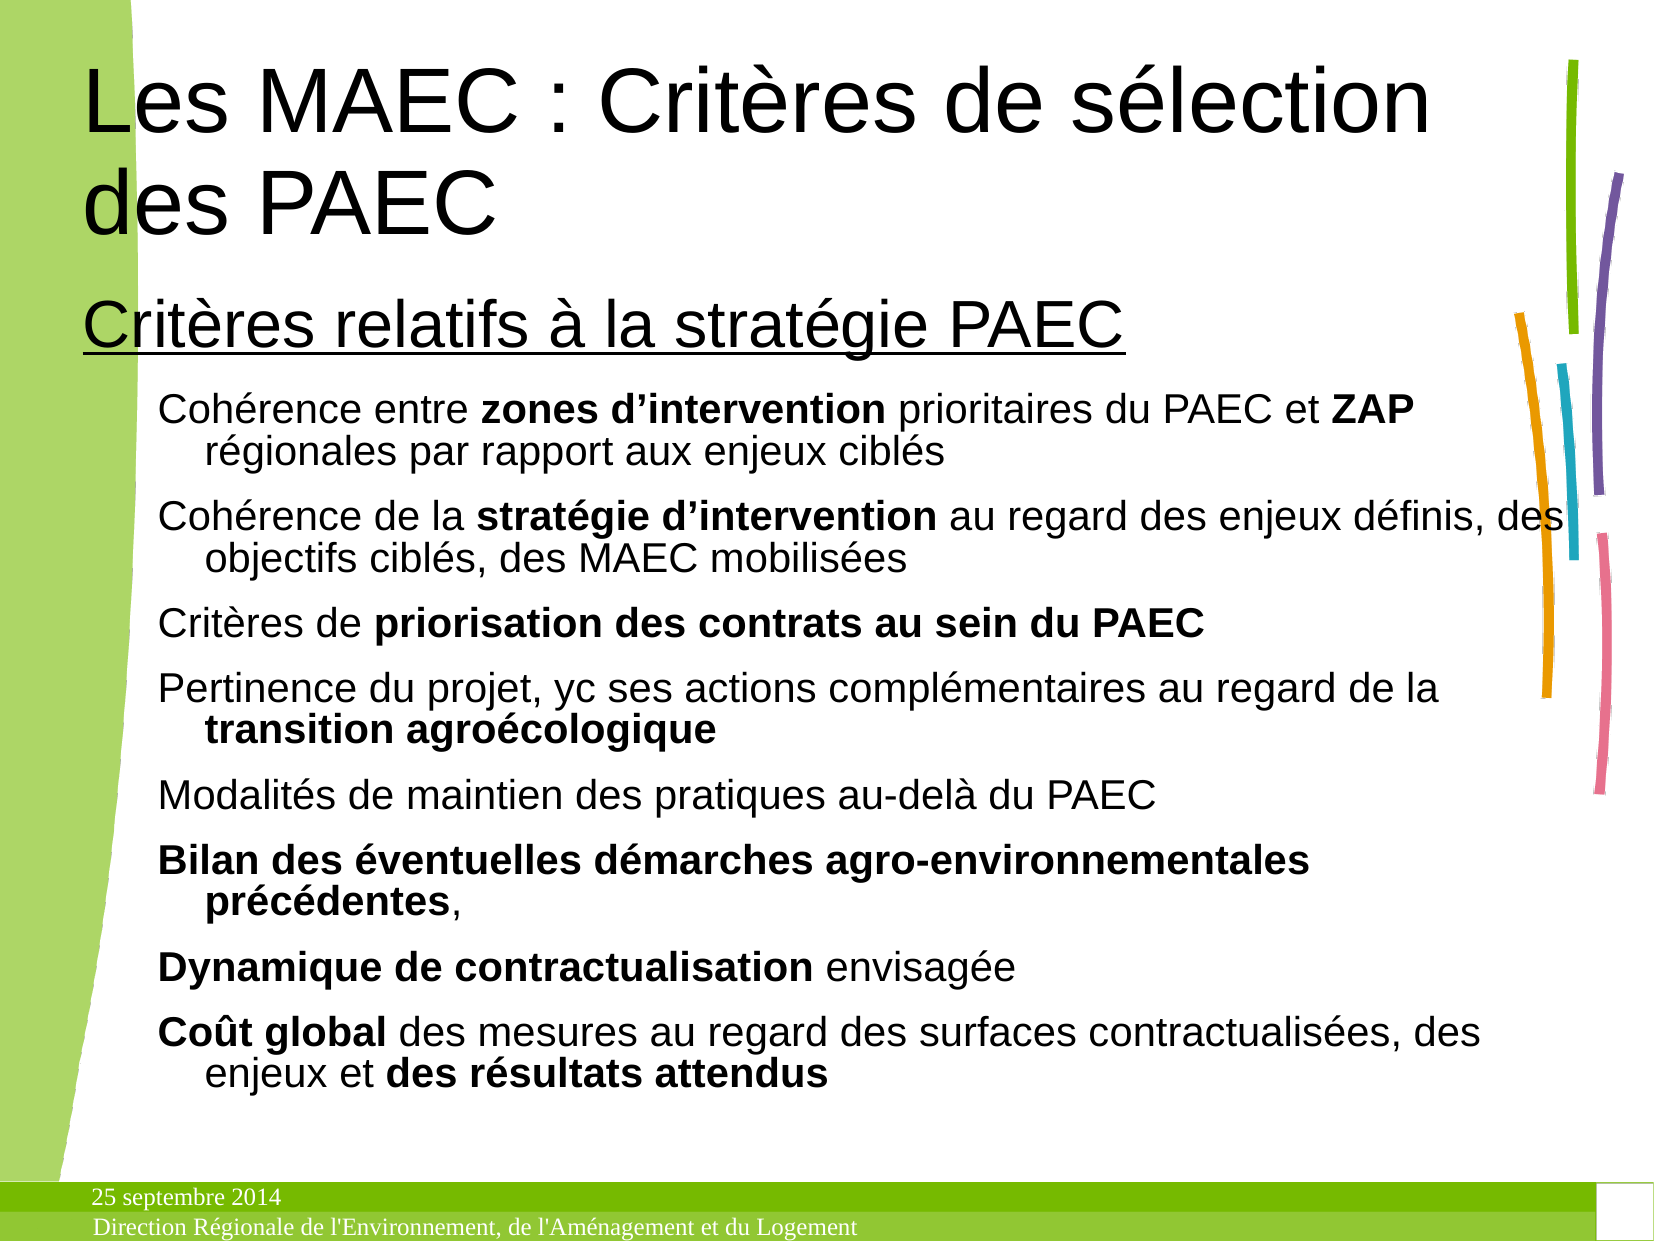

Les MAEC : Critères de sélection des PAEC
# Critères relatifs à la stratégie PAEC
Cohérence entre zones d’intervention prioritaires du PAEC et ZAP régionales par rapport aux enjeux ciblés
Cohérence de la stratégie d’intervention au regard des enjeux définis, des objectifs ciblés, des MAEC mobilisées
Critères de priorisation des contrats au sein du PAEC
Pertinence du projet, yc ses actions complémentaires au regard de la transition agroécologique
Modalités de maintien des pratiques au-delà du PAEC
Bilan des éventuelles démarches agro-environnementales précédentes,
Dynamique de contractualisation envisagée
Coût global des mesures au regard des surfaces contractualisées, des enjeux et des résultats attendus